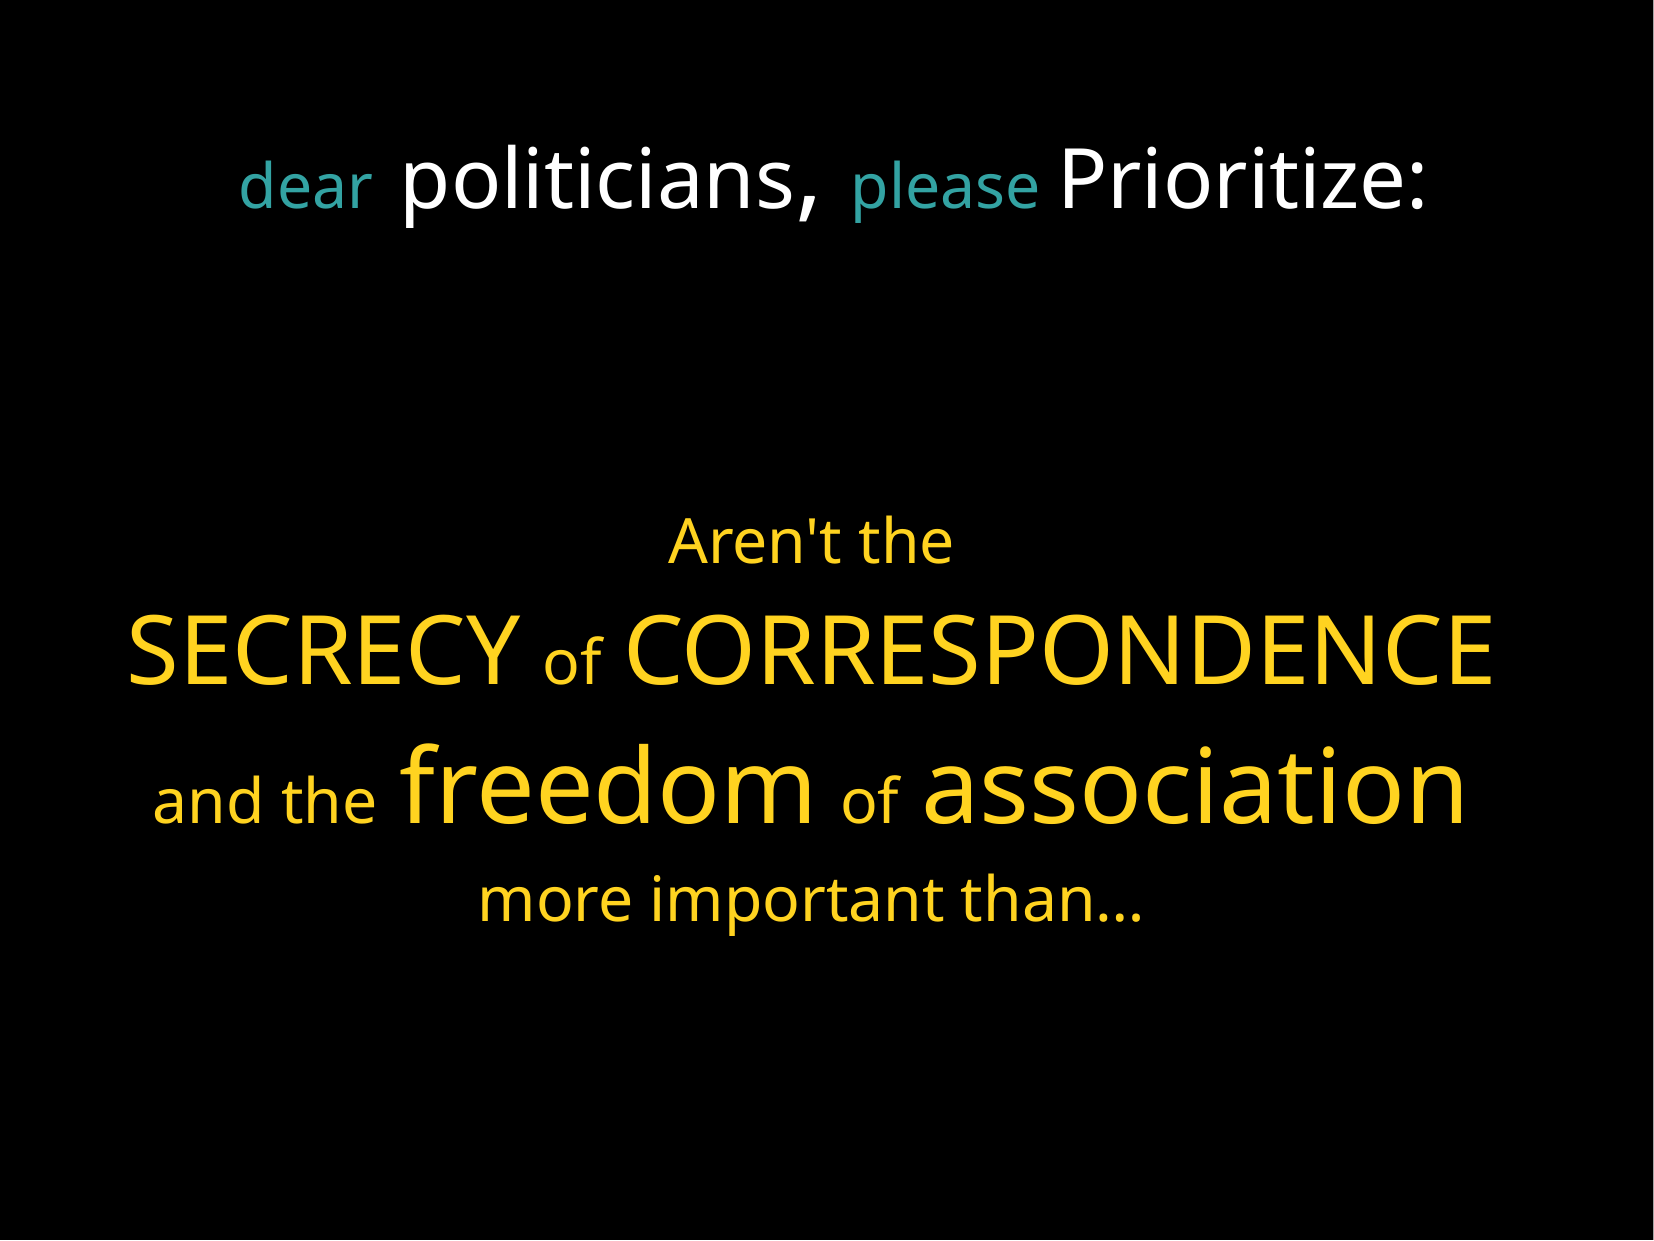

# dear politicians, please Prioritize:
Aren't the
SECRECY of CORRESPONDENCE
and the freedom of association
more important than…